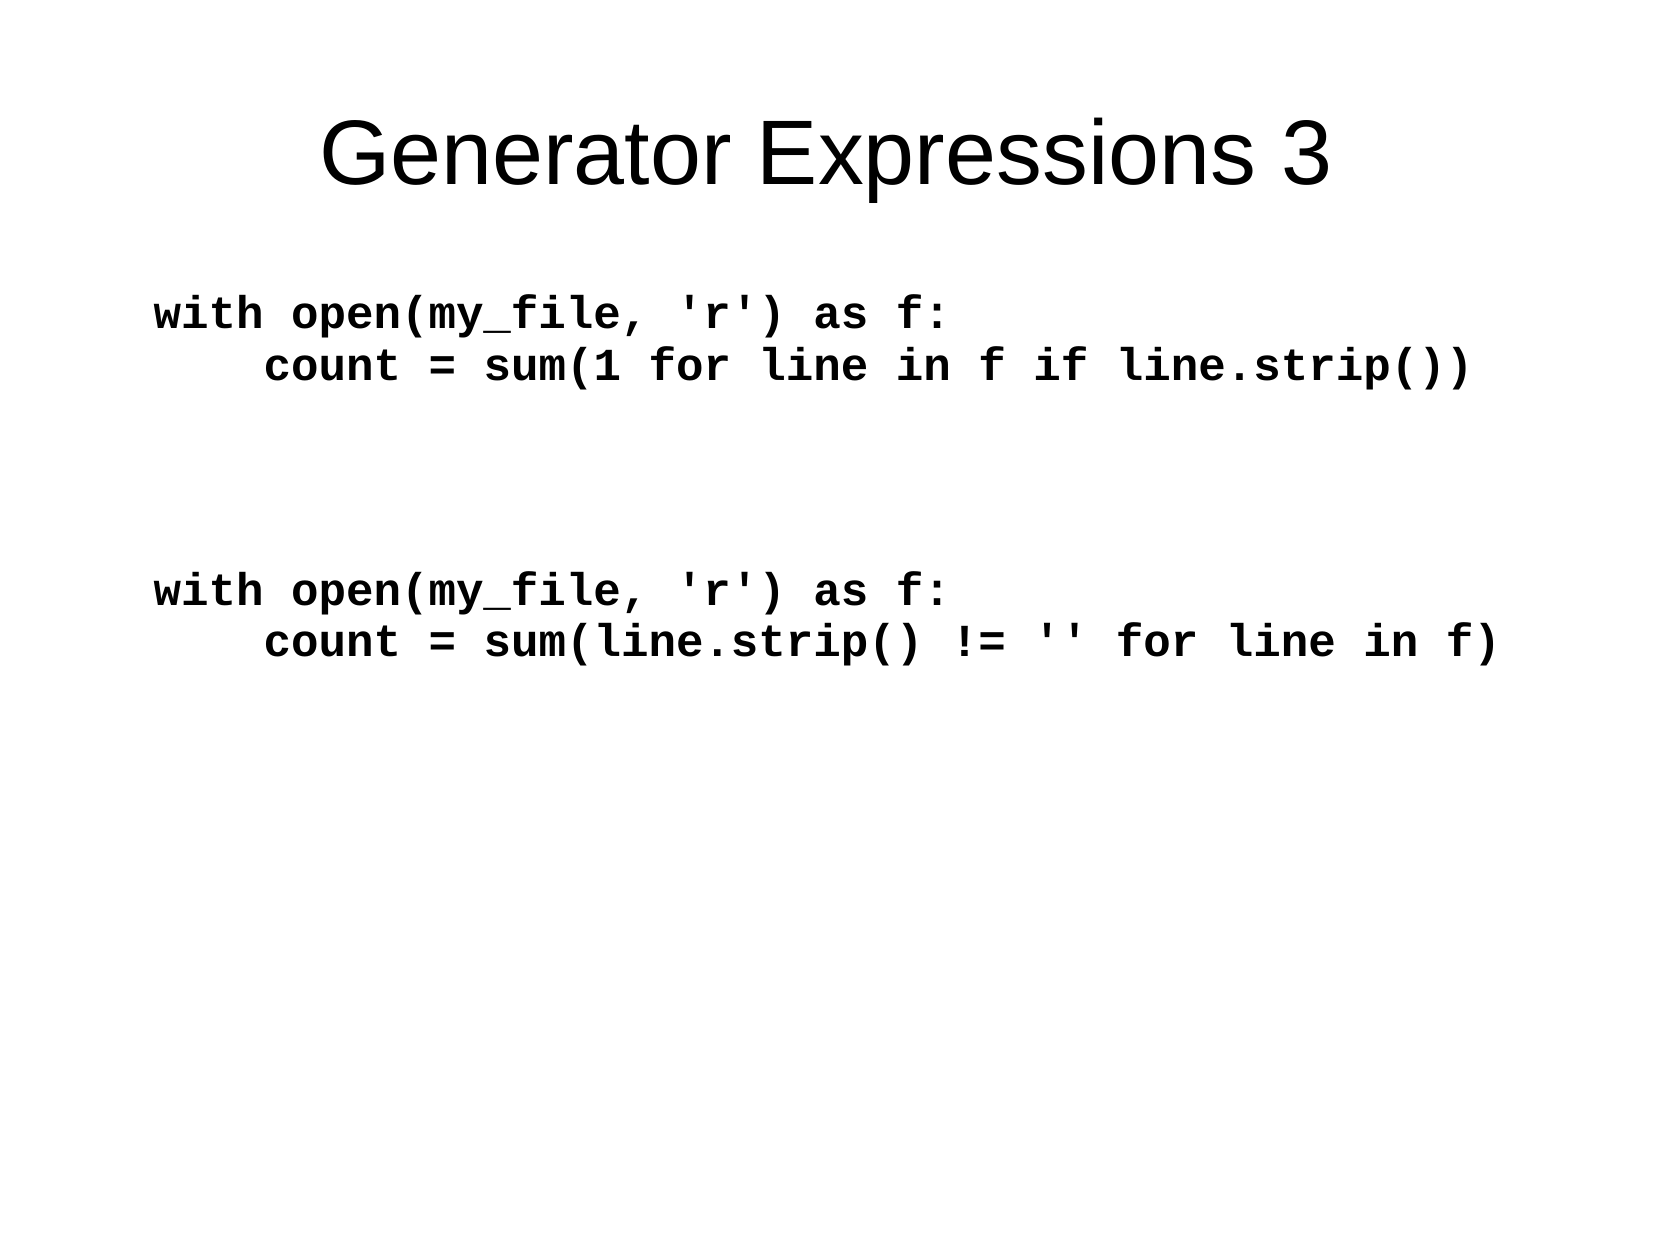

# Generator Expressions 3
with open(my_file, 'r') as f:
 count = sum(1 for line in f if line.strip())
with open(my_file, 'r') as f:
 count = sum(line.strip() != '' for line in f)